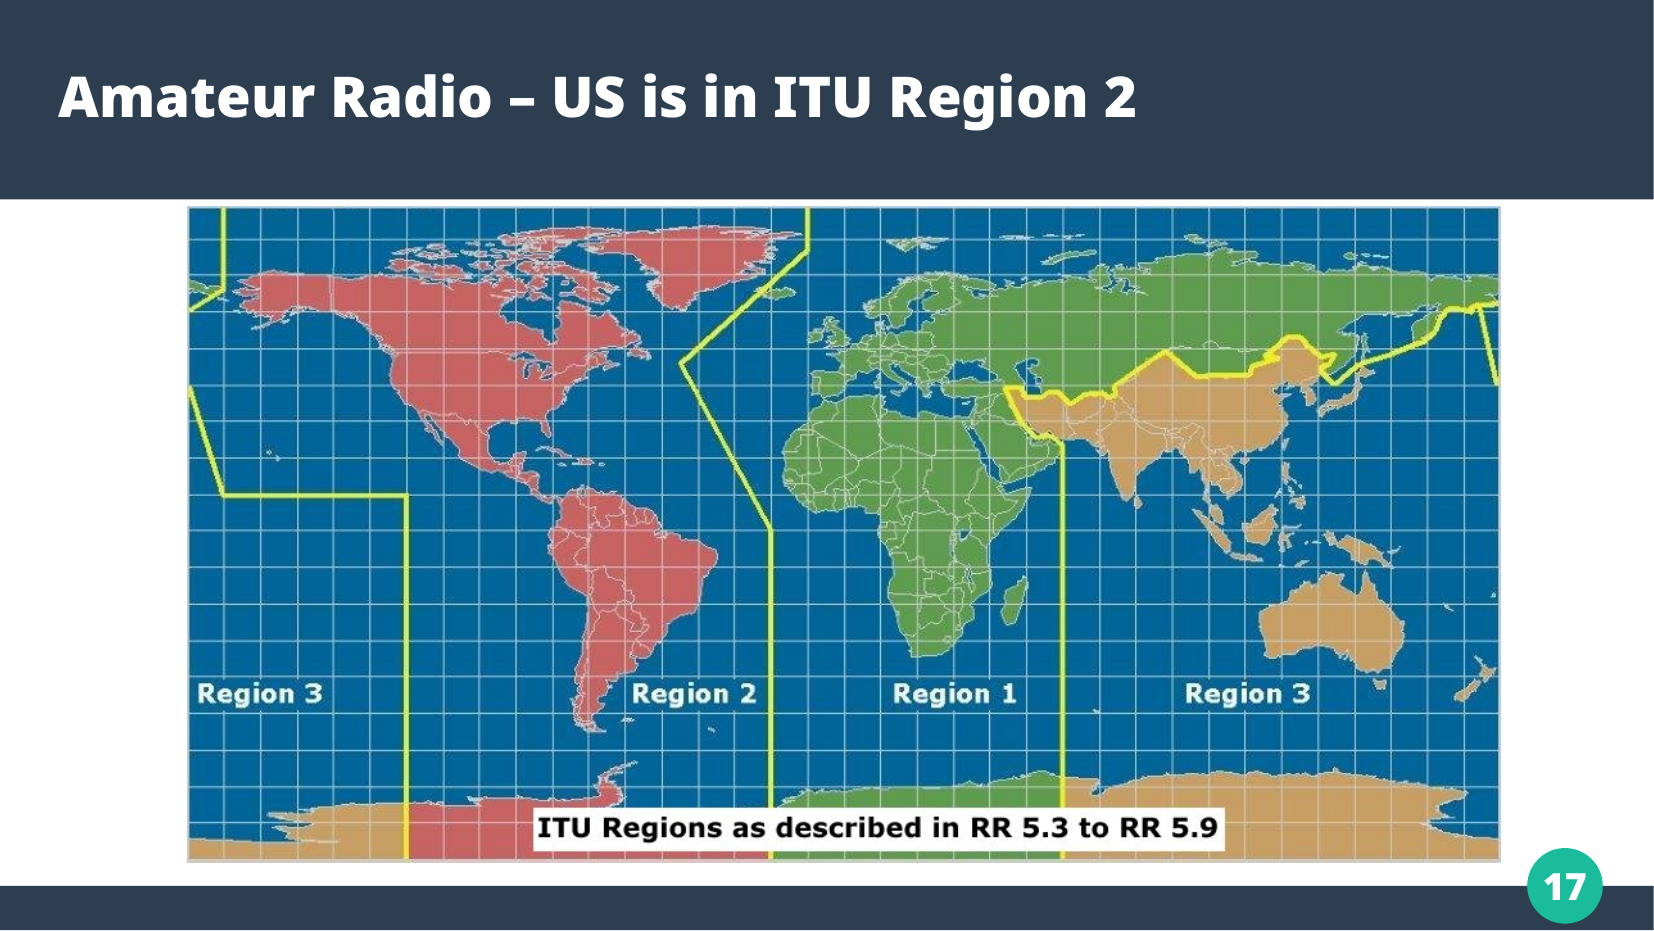

# Amateur Radio – US is in ITU Region 2